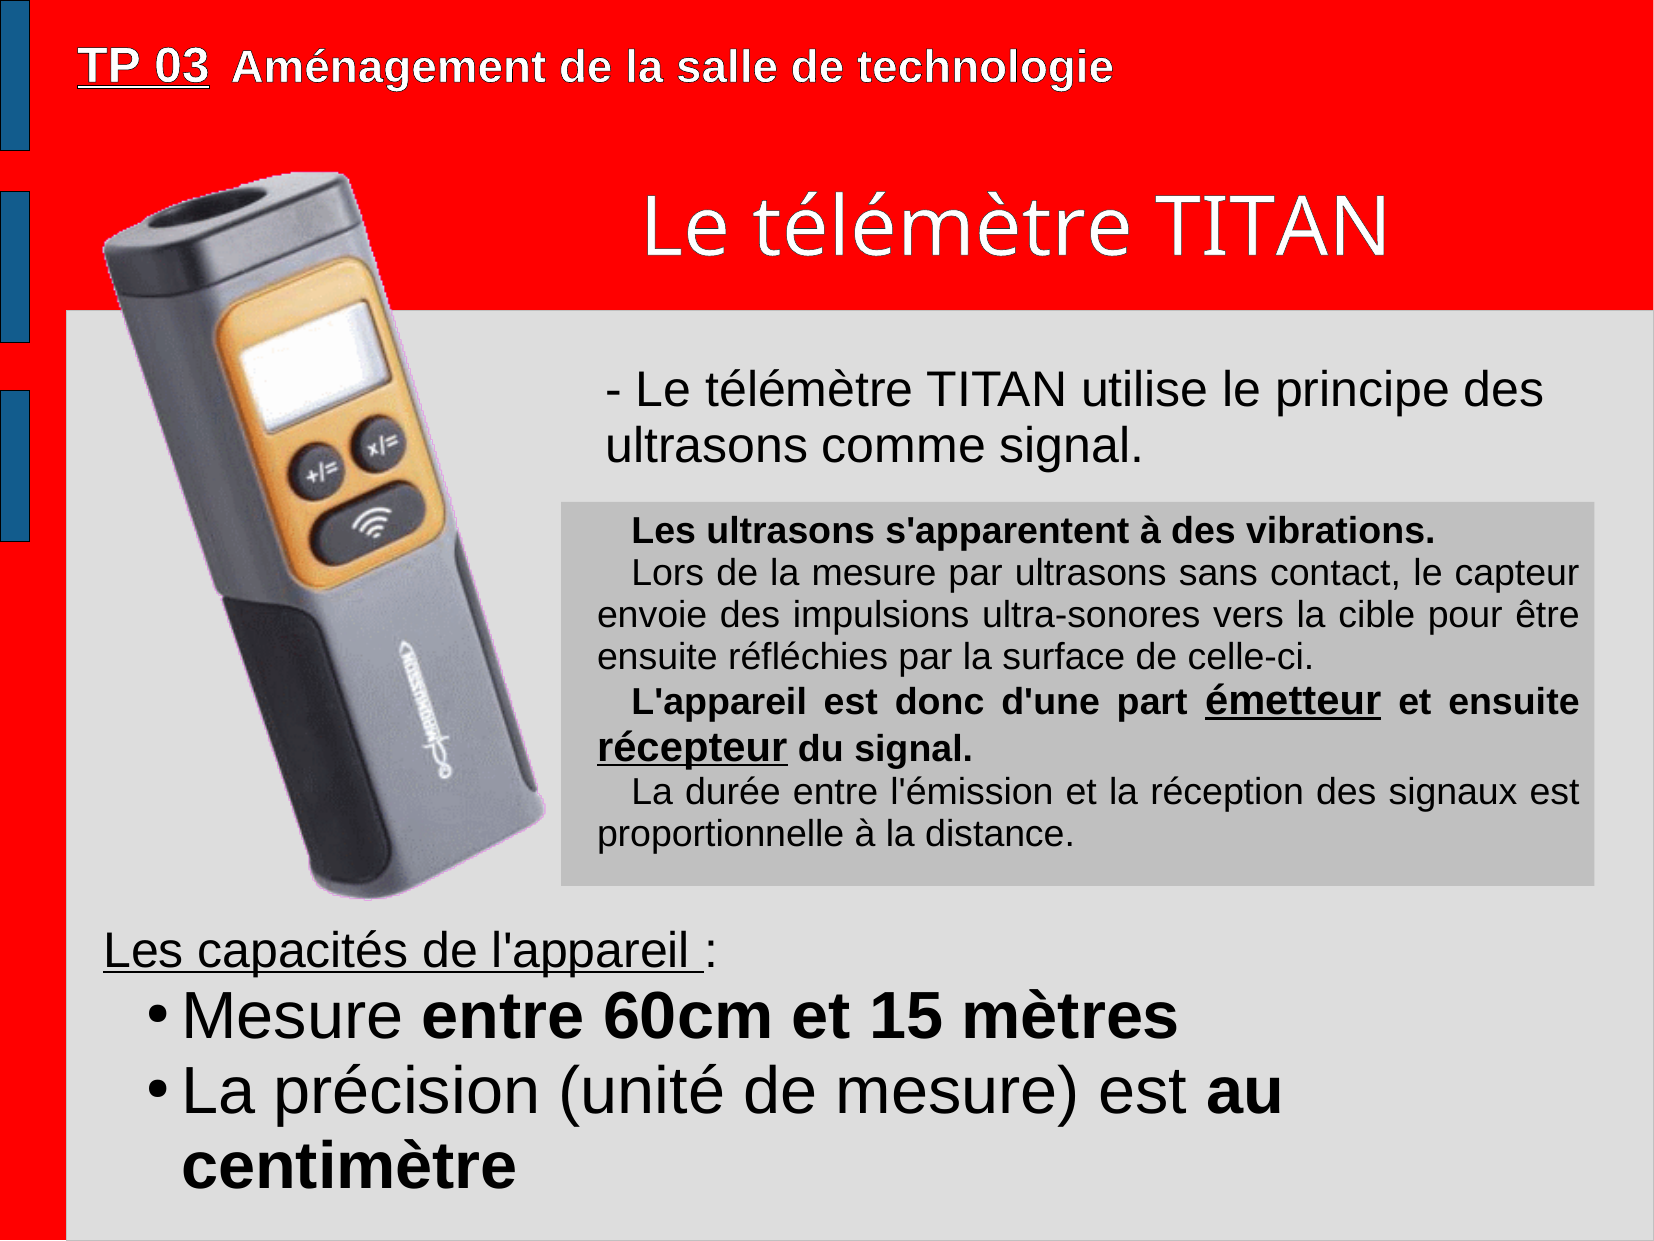

TP 03 Aménagement de la salle de technologie
# Le télémètre TITAN
- Le télémètre TITAN utilise le principe des ultrasons comme signal.
Les ultrasons s'apparentent à des vibrations.
Lors de la mesure par ultrasons sans contact, le capteur envoie des impulsions ultra-sonores vers la cible pour être ensuite réfléchies par la surface de celle-ci.
L'appareil est donc d'une part émetteur et ensuite récepteur du signal.
La durée entre l'émission et la réception des signaux est proportionnelle à la distance.
Les capacités de l'appareil :
Mesure entre 60cm et 15 mètres
La précision (unité de mesure) est au centimètre